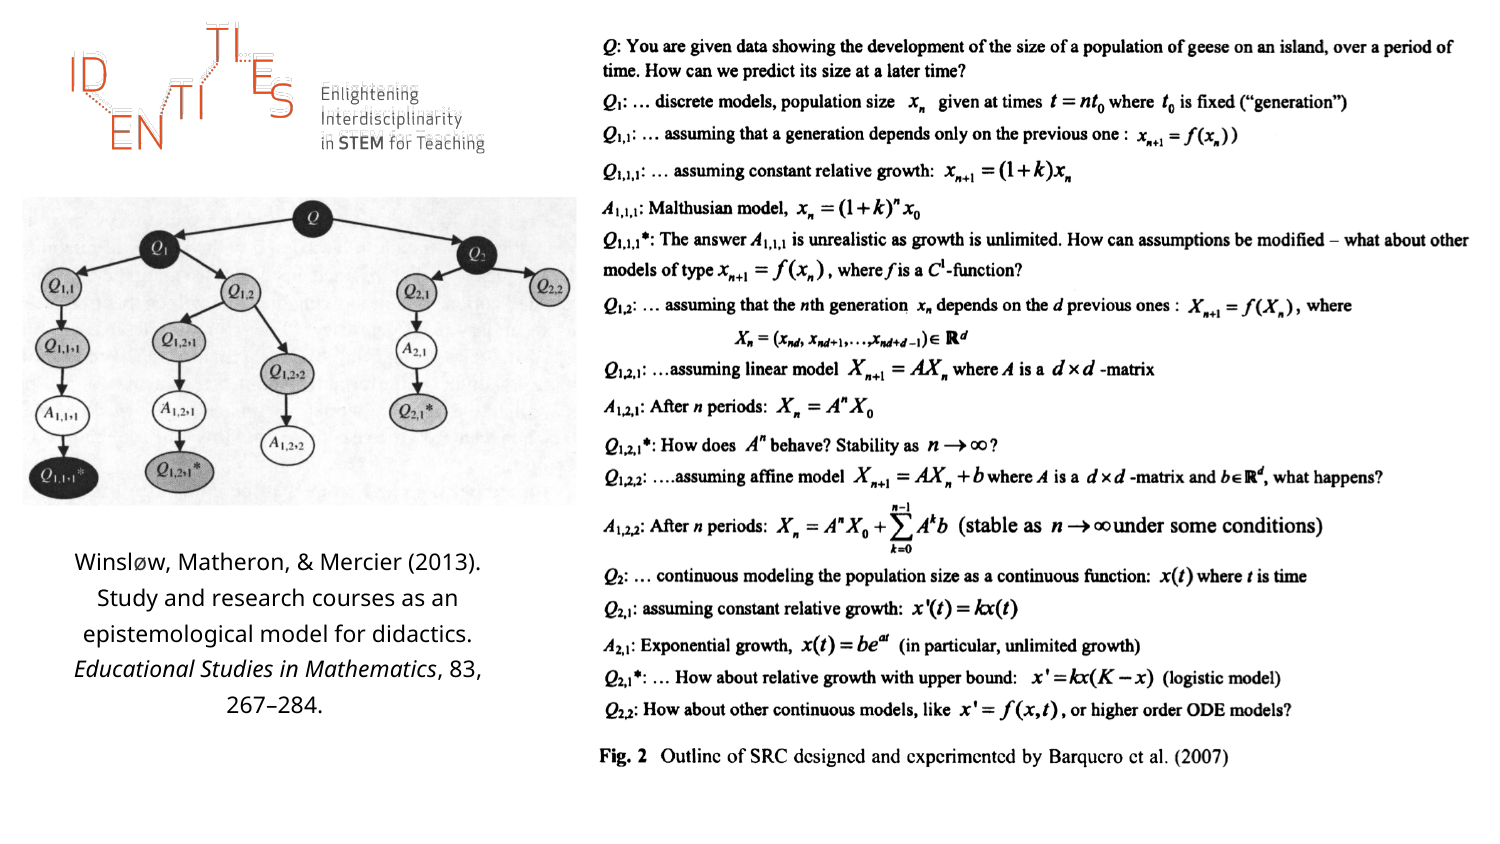

SESSION 3
Submodule 3
Winsløw, Matheron, & Mercier (2013). Study and research courses as an epistemological model for didactics. Educational Studies in Mathematics, 83, 267–284.